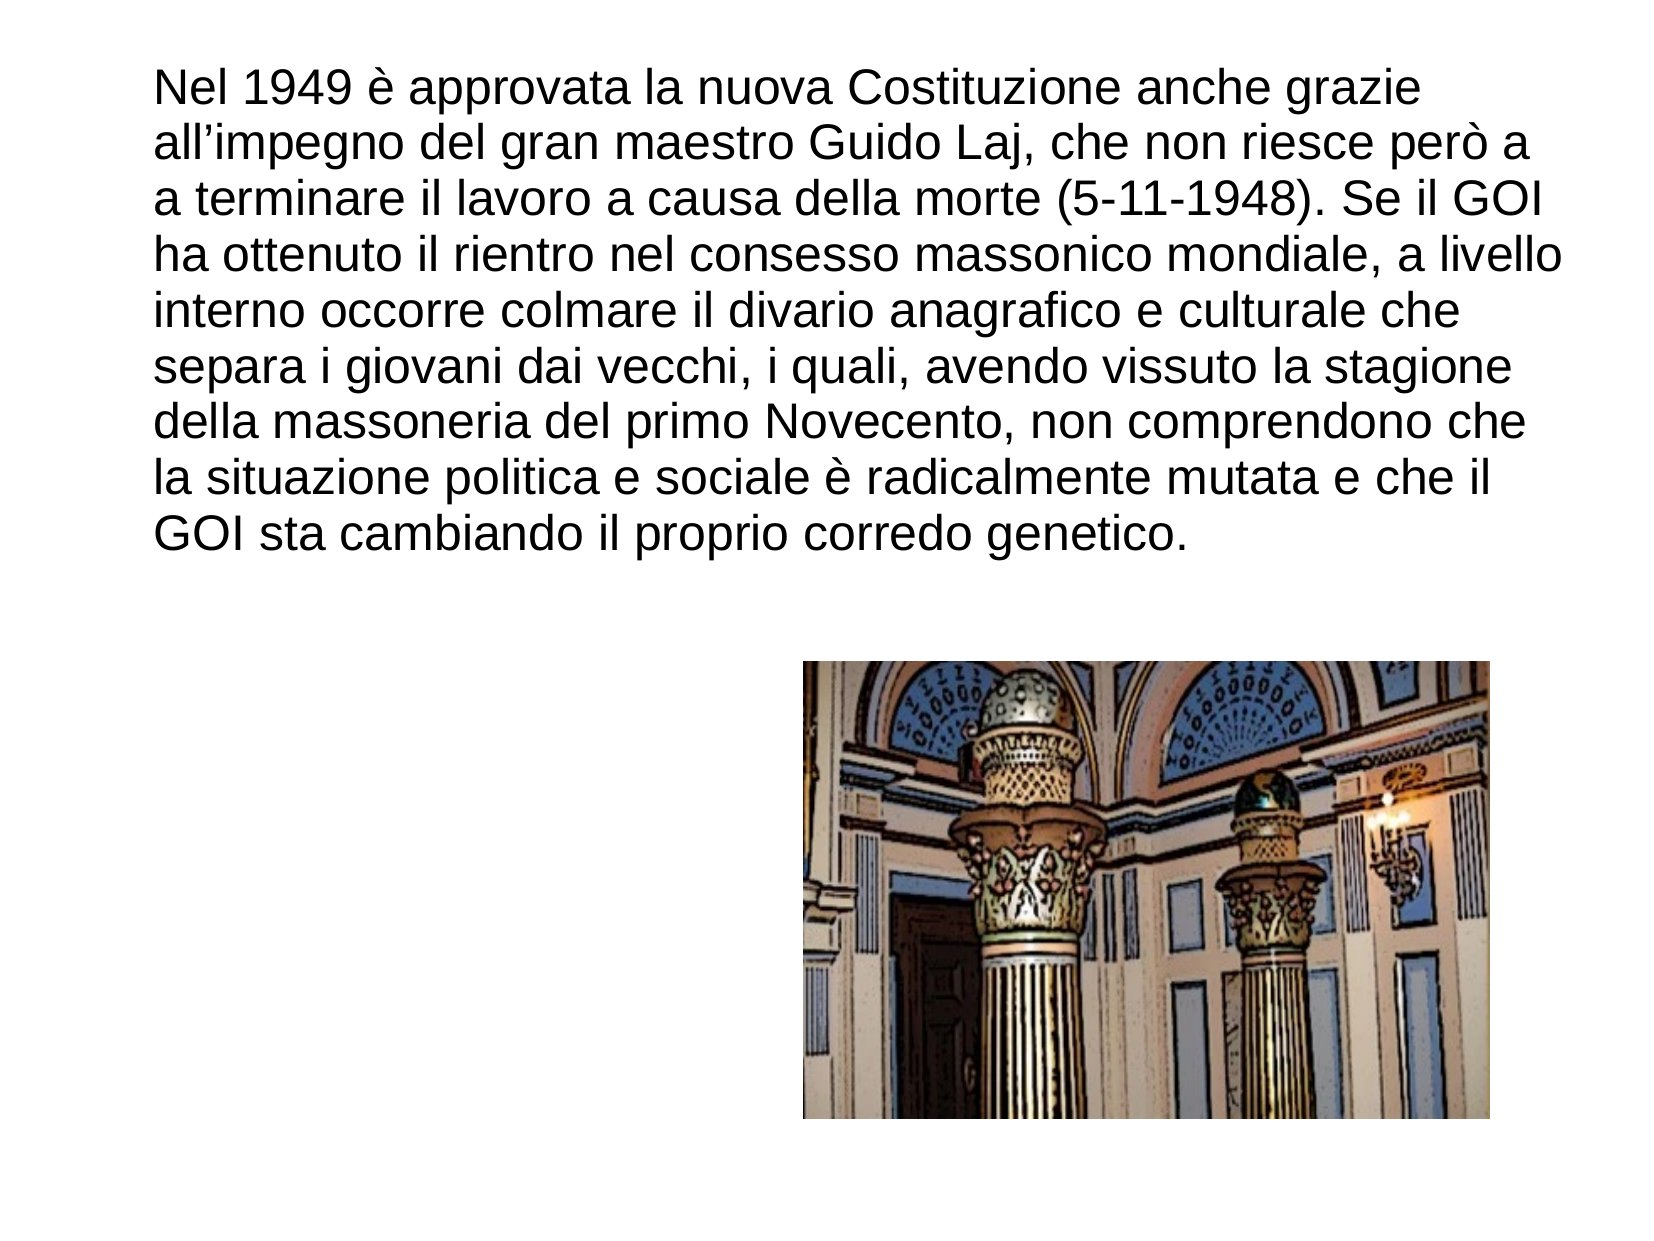

# Nel 1949 è approvata la nuova Costituzione anche grazie all’impegno del gran maestro Guido Laj, che non riesce però a a terminare il lavoro a causa della morte (5-11-1948). Se il GOI ha ottenuto il rientro nel consesso massonico mondiale, a livello interno occorre colmare il divario anagrafico e culturale che separa i giovani dai vecchi, i quali, avendo vissuto la stagione della massoneria del primo Novecento, non comprendono che la situazione politica e sociale è radicalmente mutata e che il GOI sta cambiando il proprio corredo genetico.